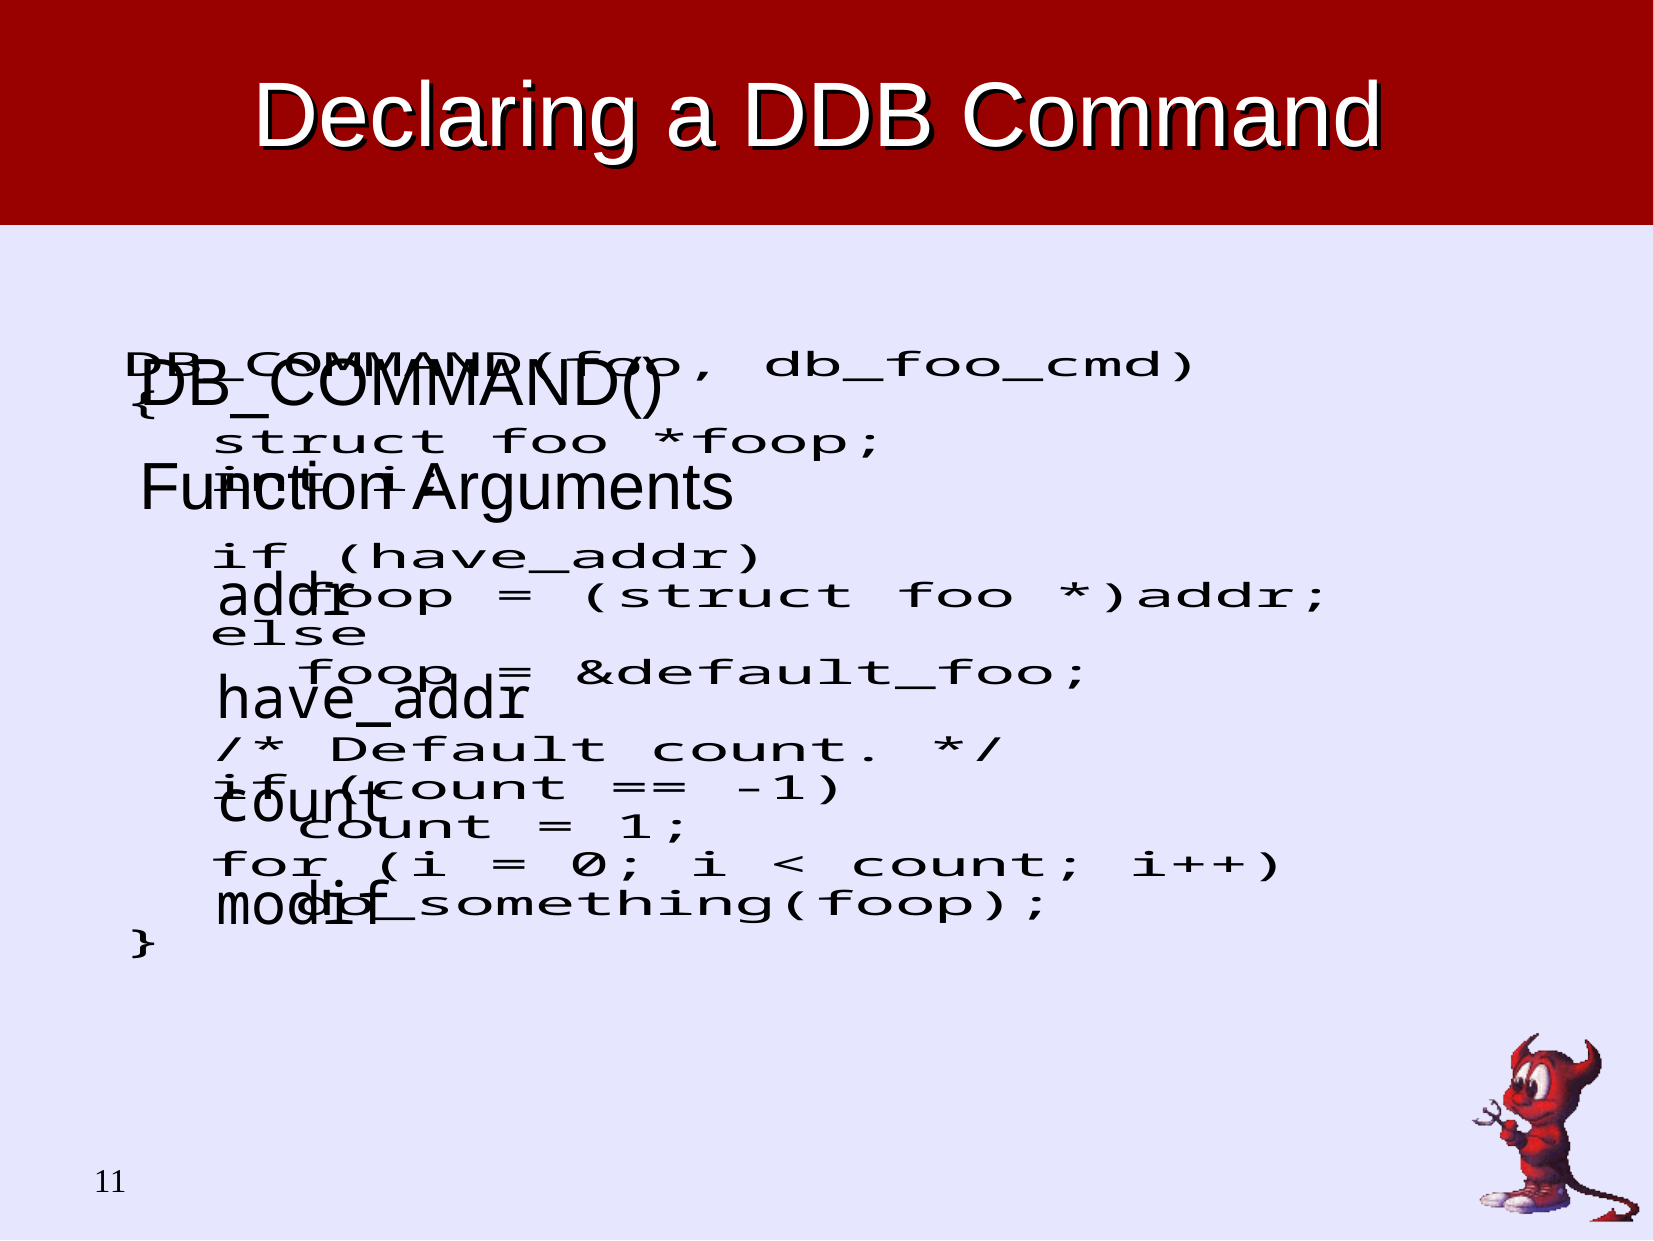

# Declaring a DDB Command
DB_COMMAND()
Function Arguments
addr
have_addr
count
modif